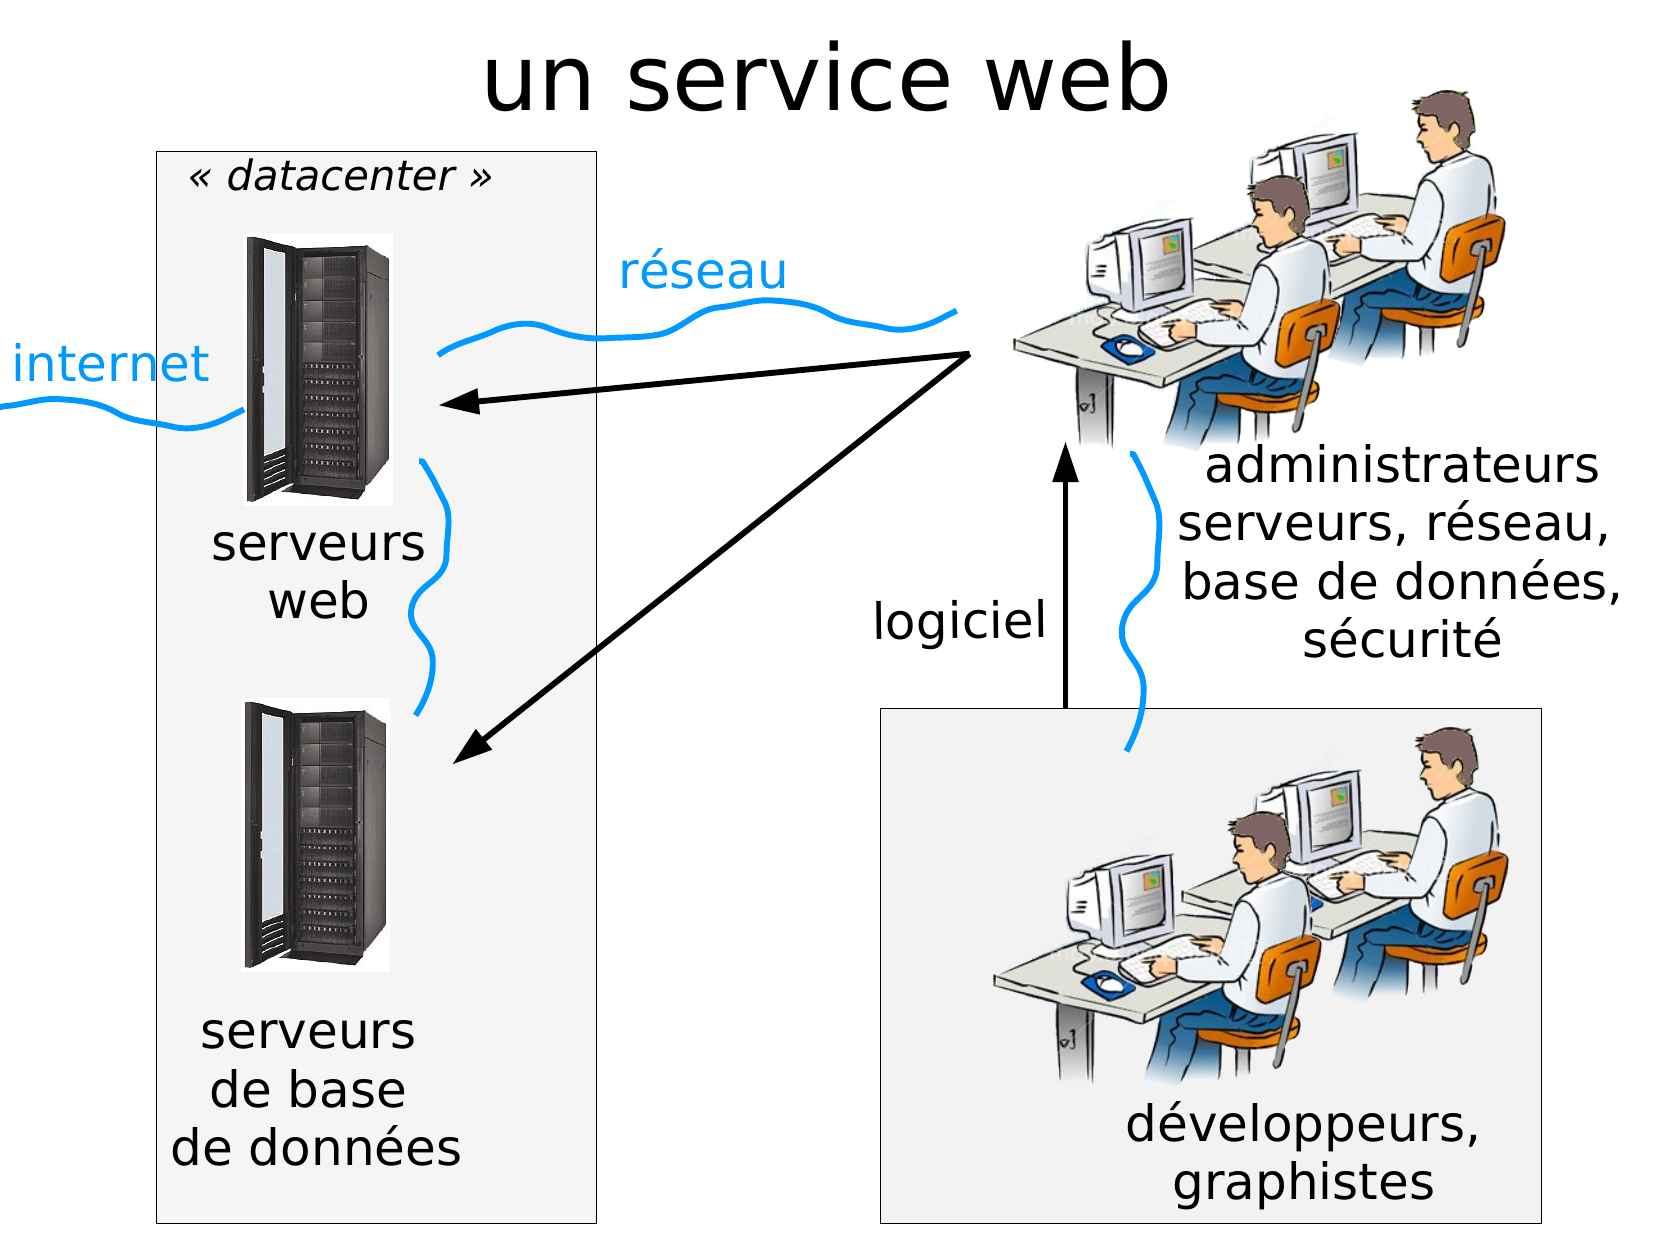

# un service web
« datacenter »
réseau
internet
administrateurs
serveurs, réseau,
base de données,
sécurité
serveurs
web
logiciel
serveurs
de base
de données
développeurs,
graphistes